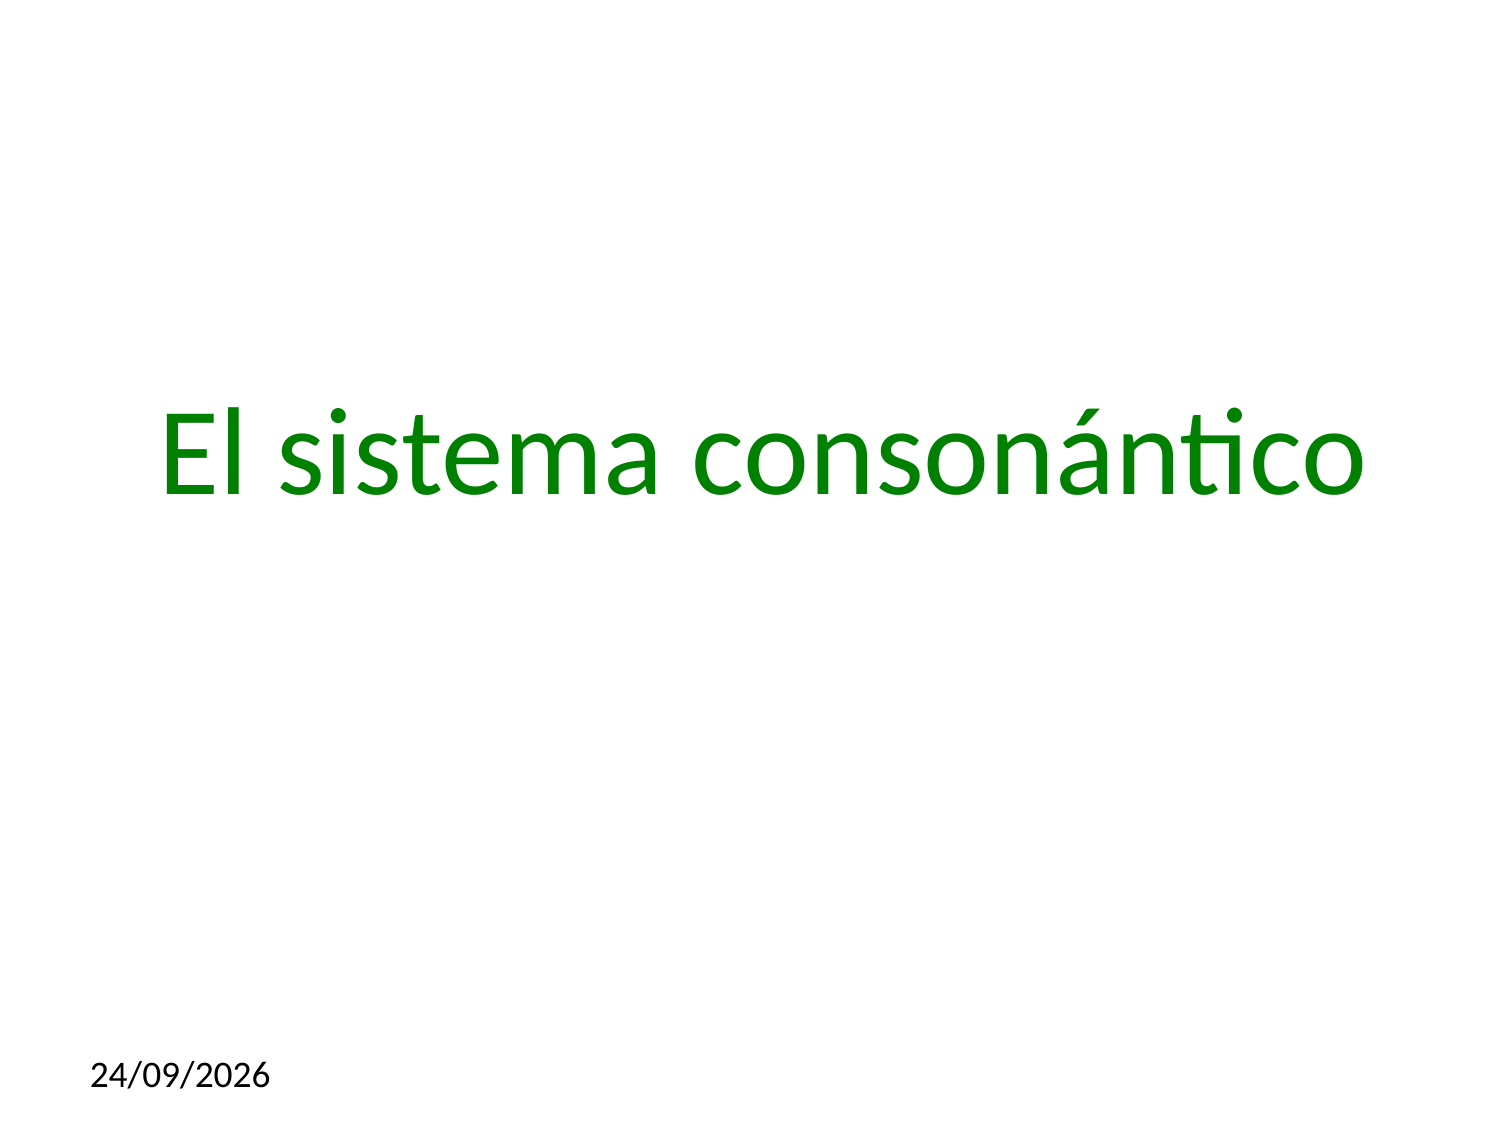

# El sistema consonántico
14 de avril de 2011